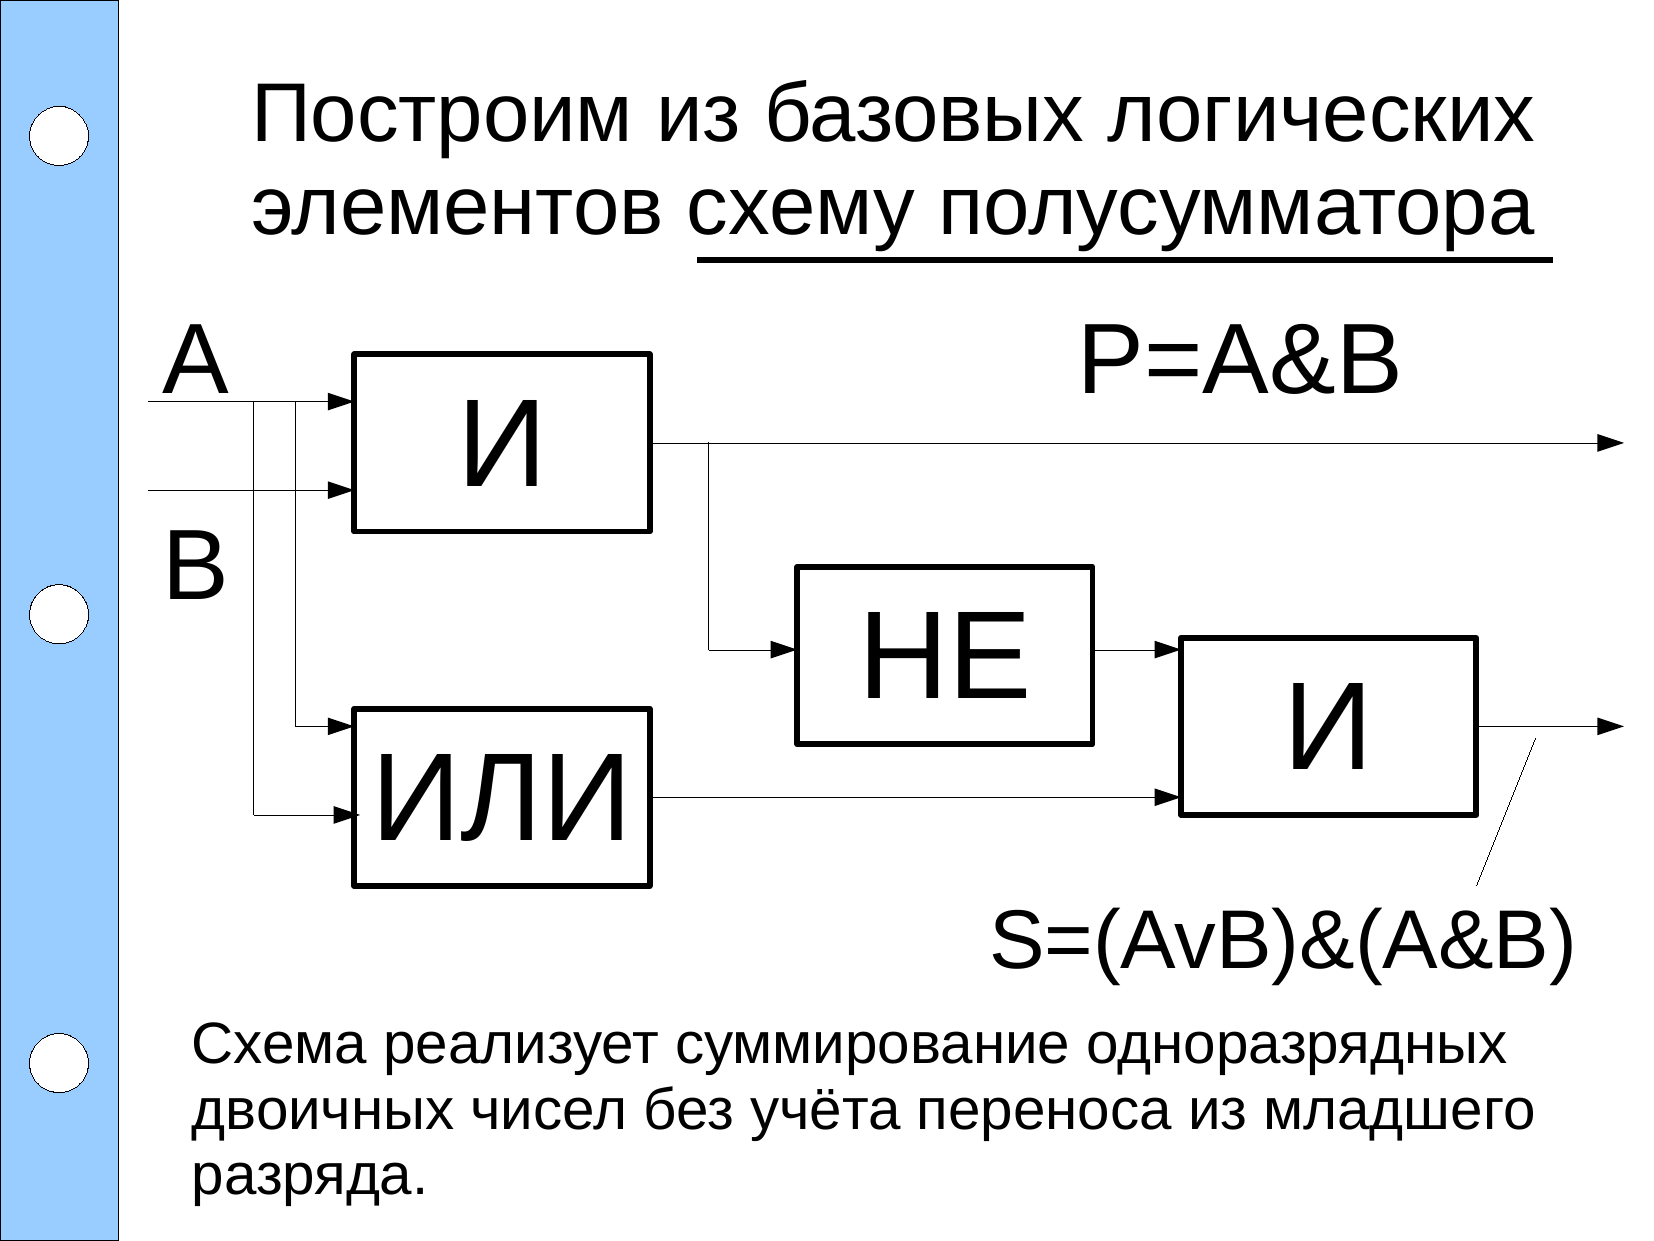

Построим из базовых логических элементов схему полусумматора
А
P=A&B
И
B
НЕ
И
ИЛИ
S=(AvB)&(A&B)
Схема реализует суммирование одноразрядных двоичных чисел без учёта переноса из младшего разряда.